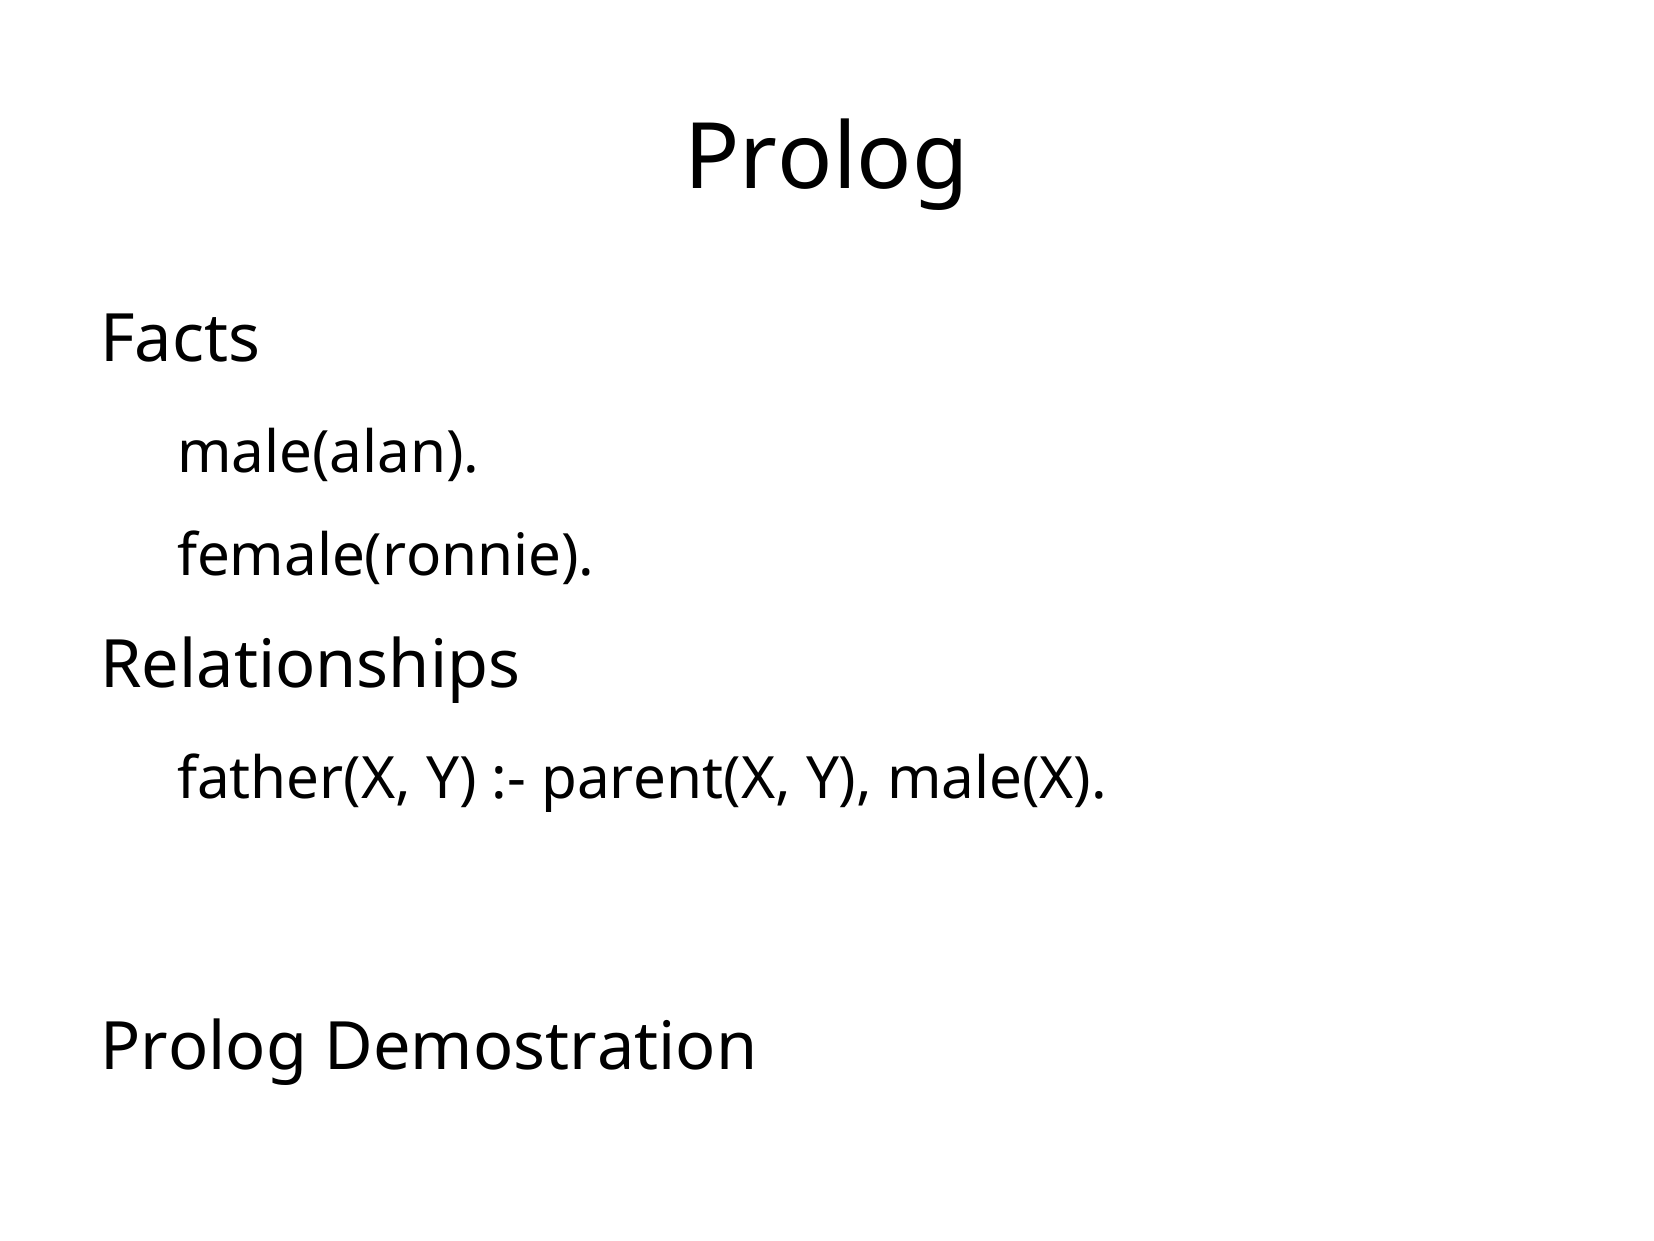

# Prolog
Facts
male(alan).
female(ronnie).
Relationships
father(X, Y) :- parent(X, Y), male(X).
Prolog Demostration